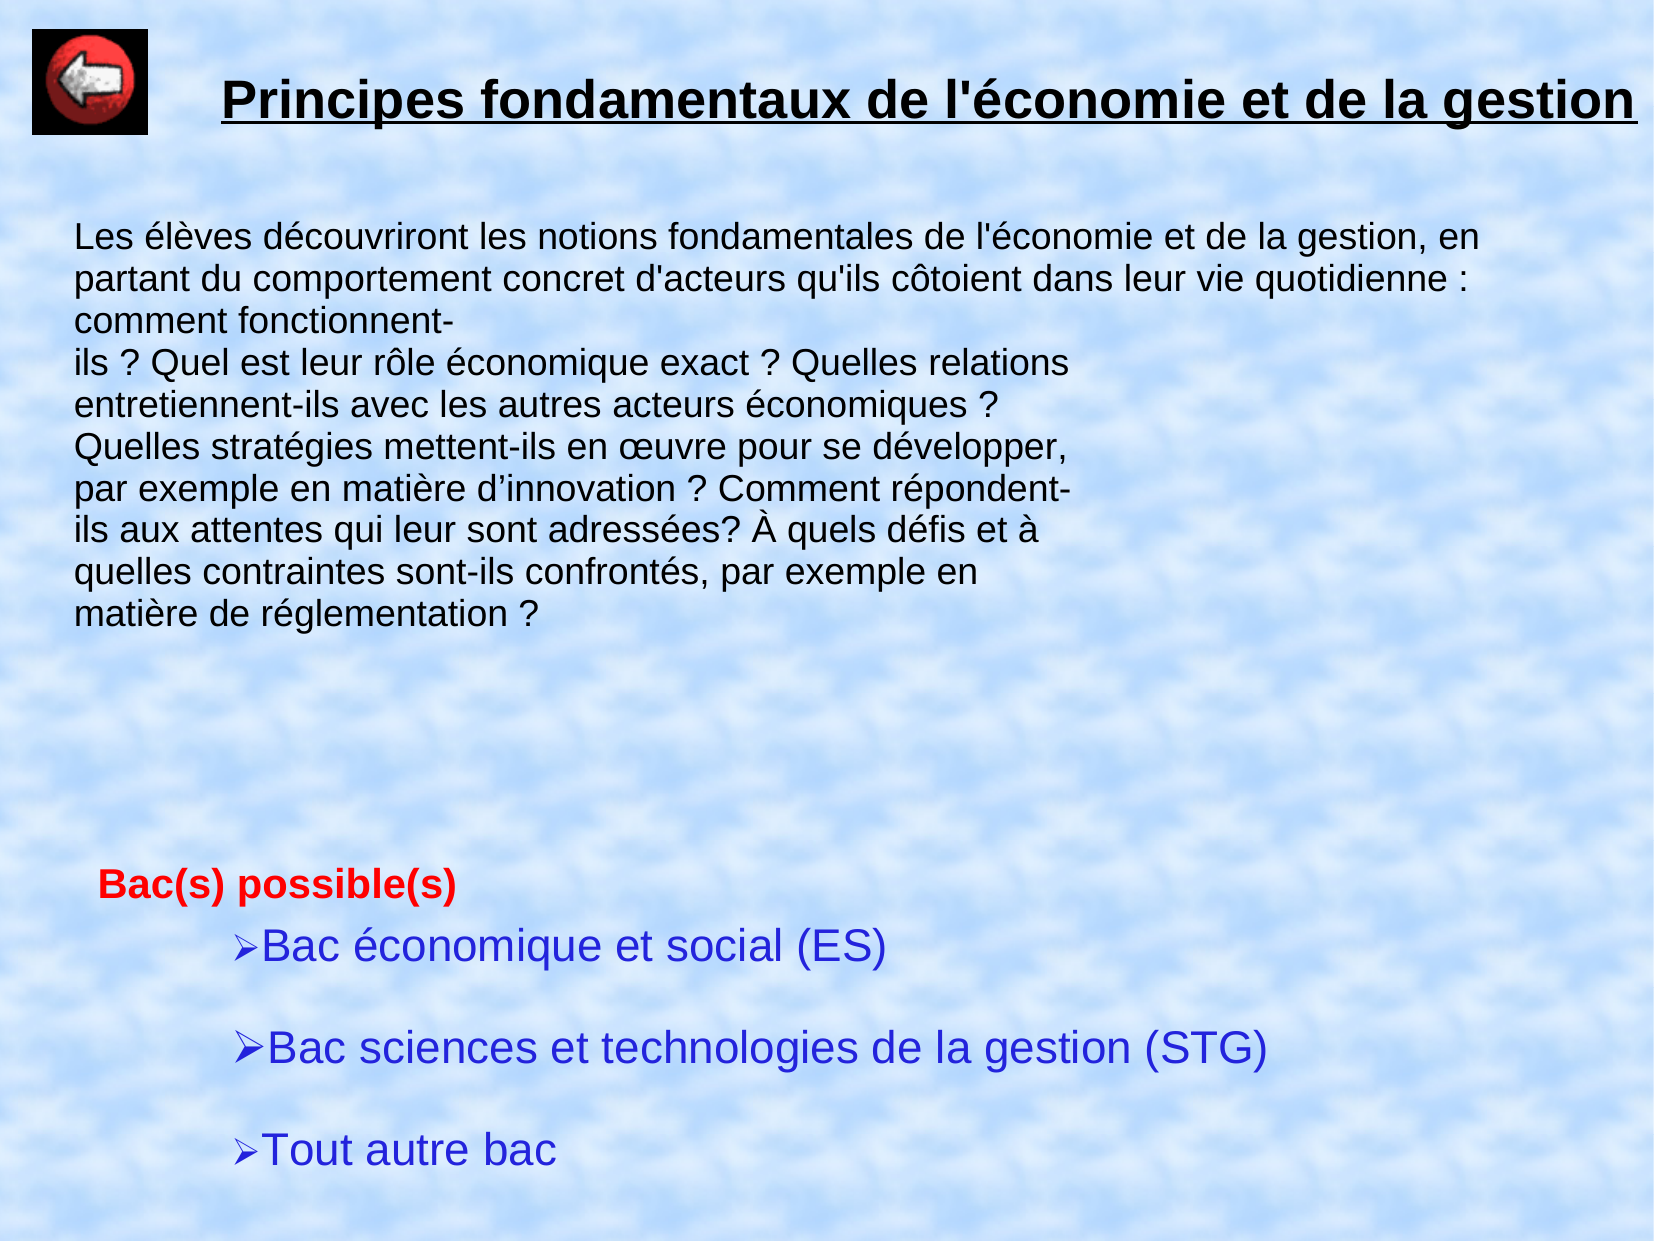

Principes fondamentaux de l'économie et de la gestion
Les élèves découvriront les notions fondamentales de l'économie et de la gestion, en partant du comportement concret d'acteurs qu'ils côtoient dans leur vie quotidienne : comment fonctionnent-
ils ? Quel est leur rôle économique exact ? Quelles relations
entretiennent-ils avec les autres acteurs économiques ?
Quelles stratégies mettent-ils en œuvre pour se développer,
par exemple en matière d’innovation ? Comment répondent-
ils aux attentes qui leur sont adressées? À quels défis et à
quelles contraintes sont-ils confrontés, par exemple en
matière de réglementation ?
Bac(s) possible(s)
Bac économique et social (ES)
Bac sciences et technologies de la gestion (STG)
Tout autre bac